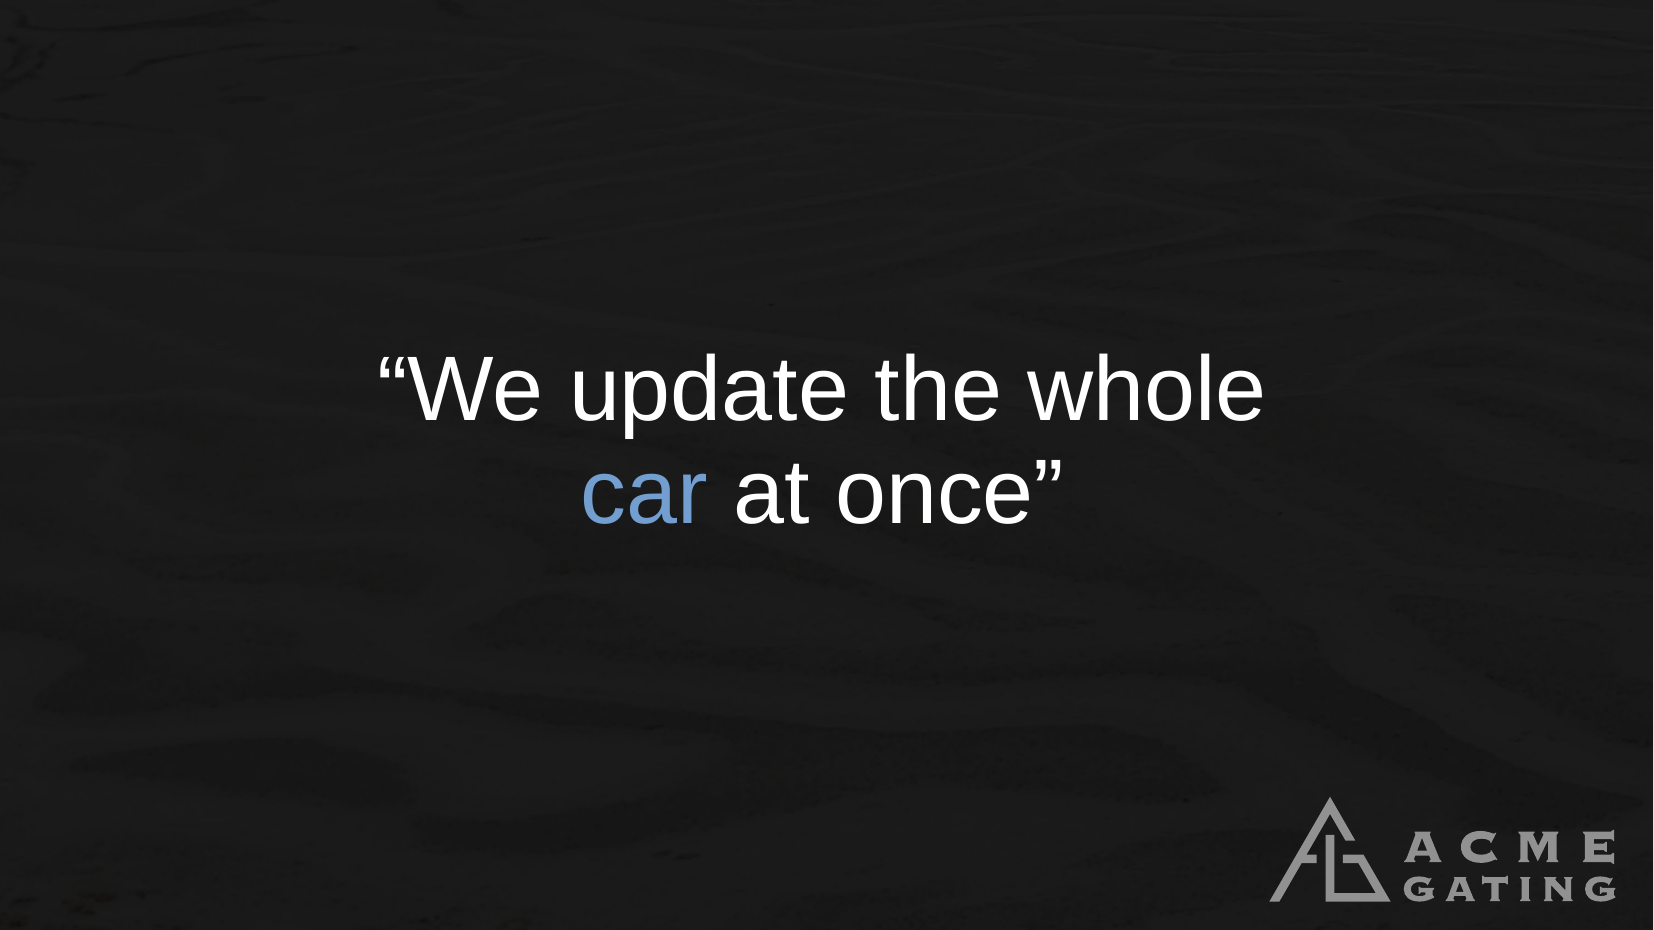

# “We update the whole car at once”